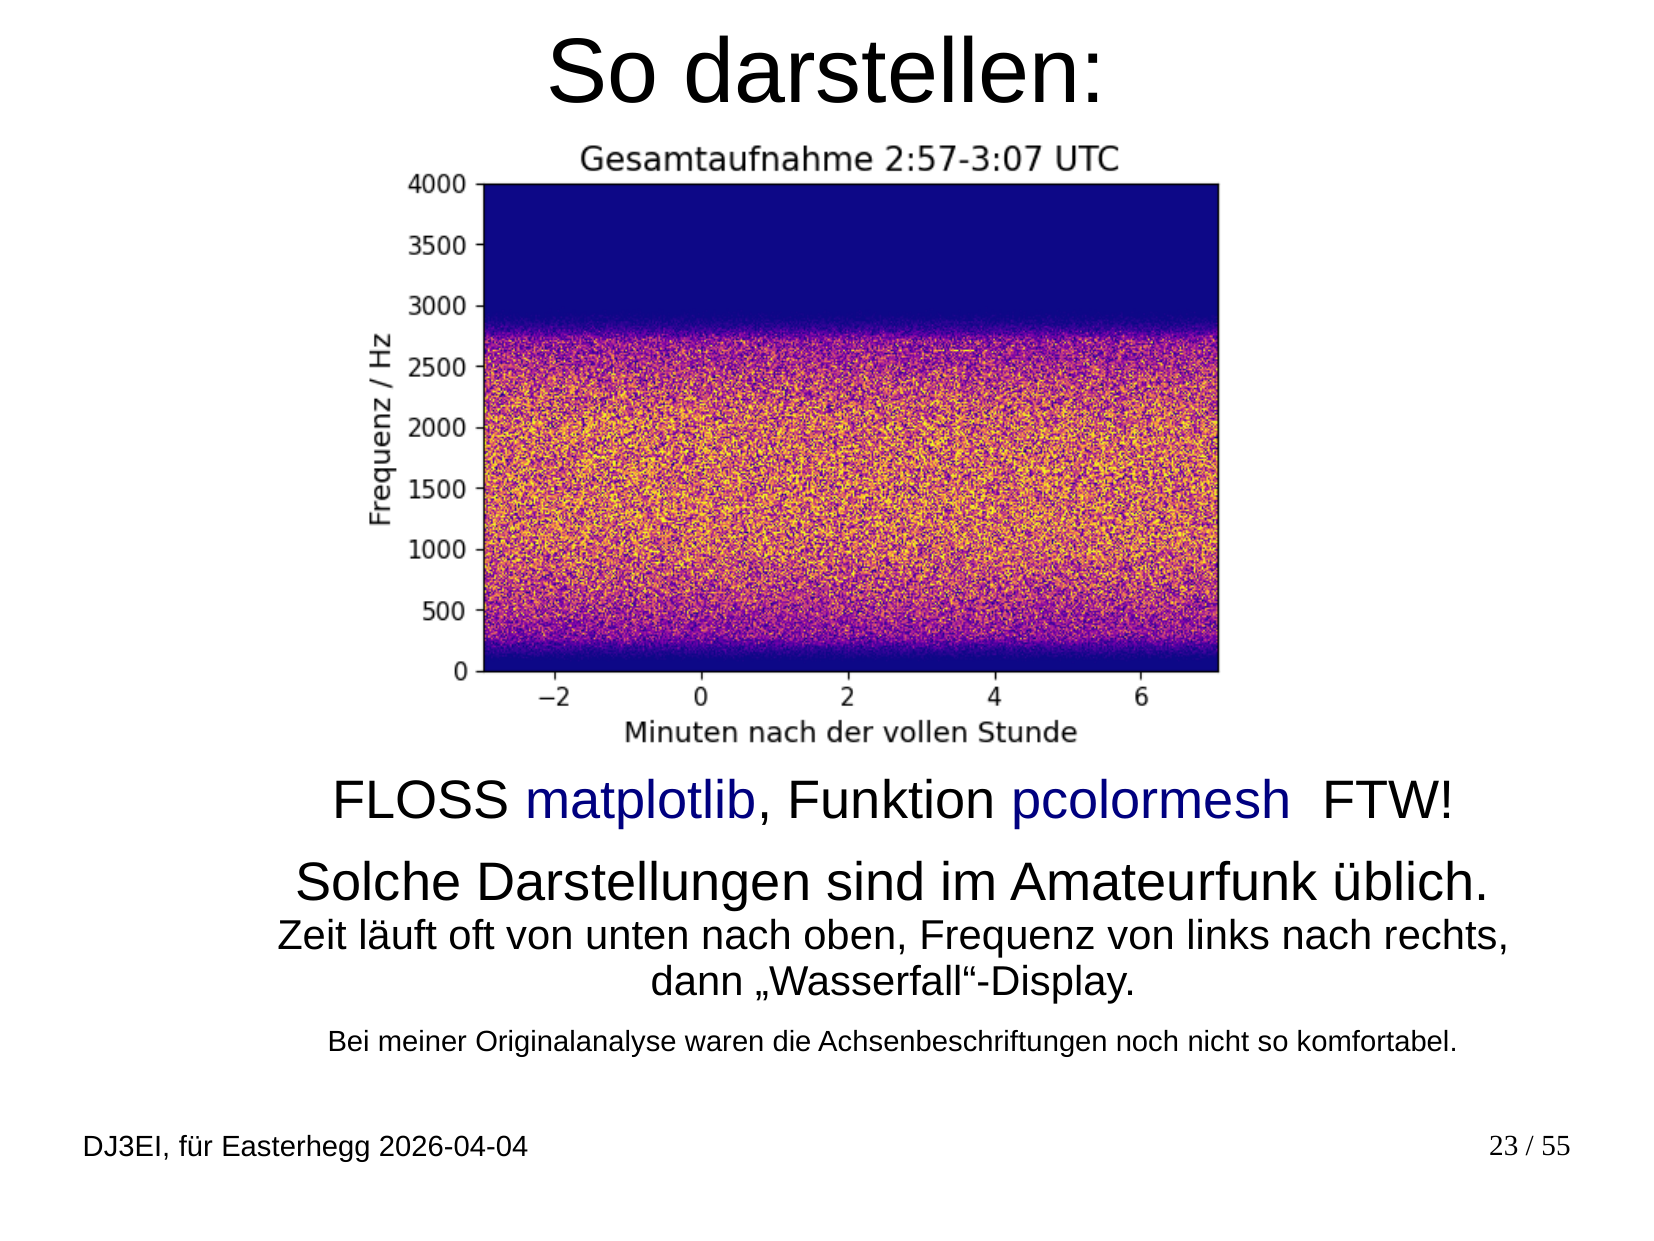

# So darstellen:
FLOSS matplotlib, Funktion pcolormesh FTW!
Solche Darstellungen sind im Amateurfunk üblich.
Zeit läuft oft von unten nach oben, Frequenz von links nach rechts,
dann „Wasserfall“-Display.
Bei meiner Originalanalyse waren die Achsenbeschriftungen noch nicht so komfortabel.
23